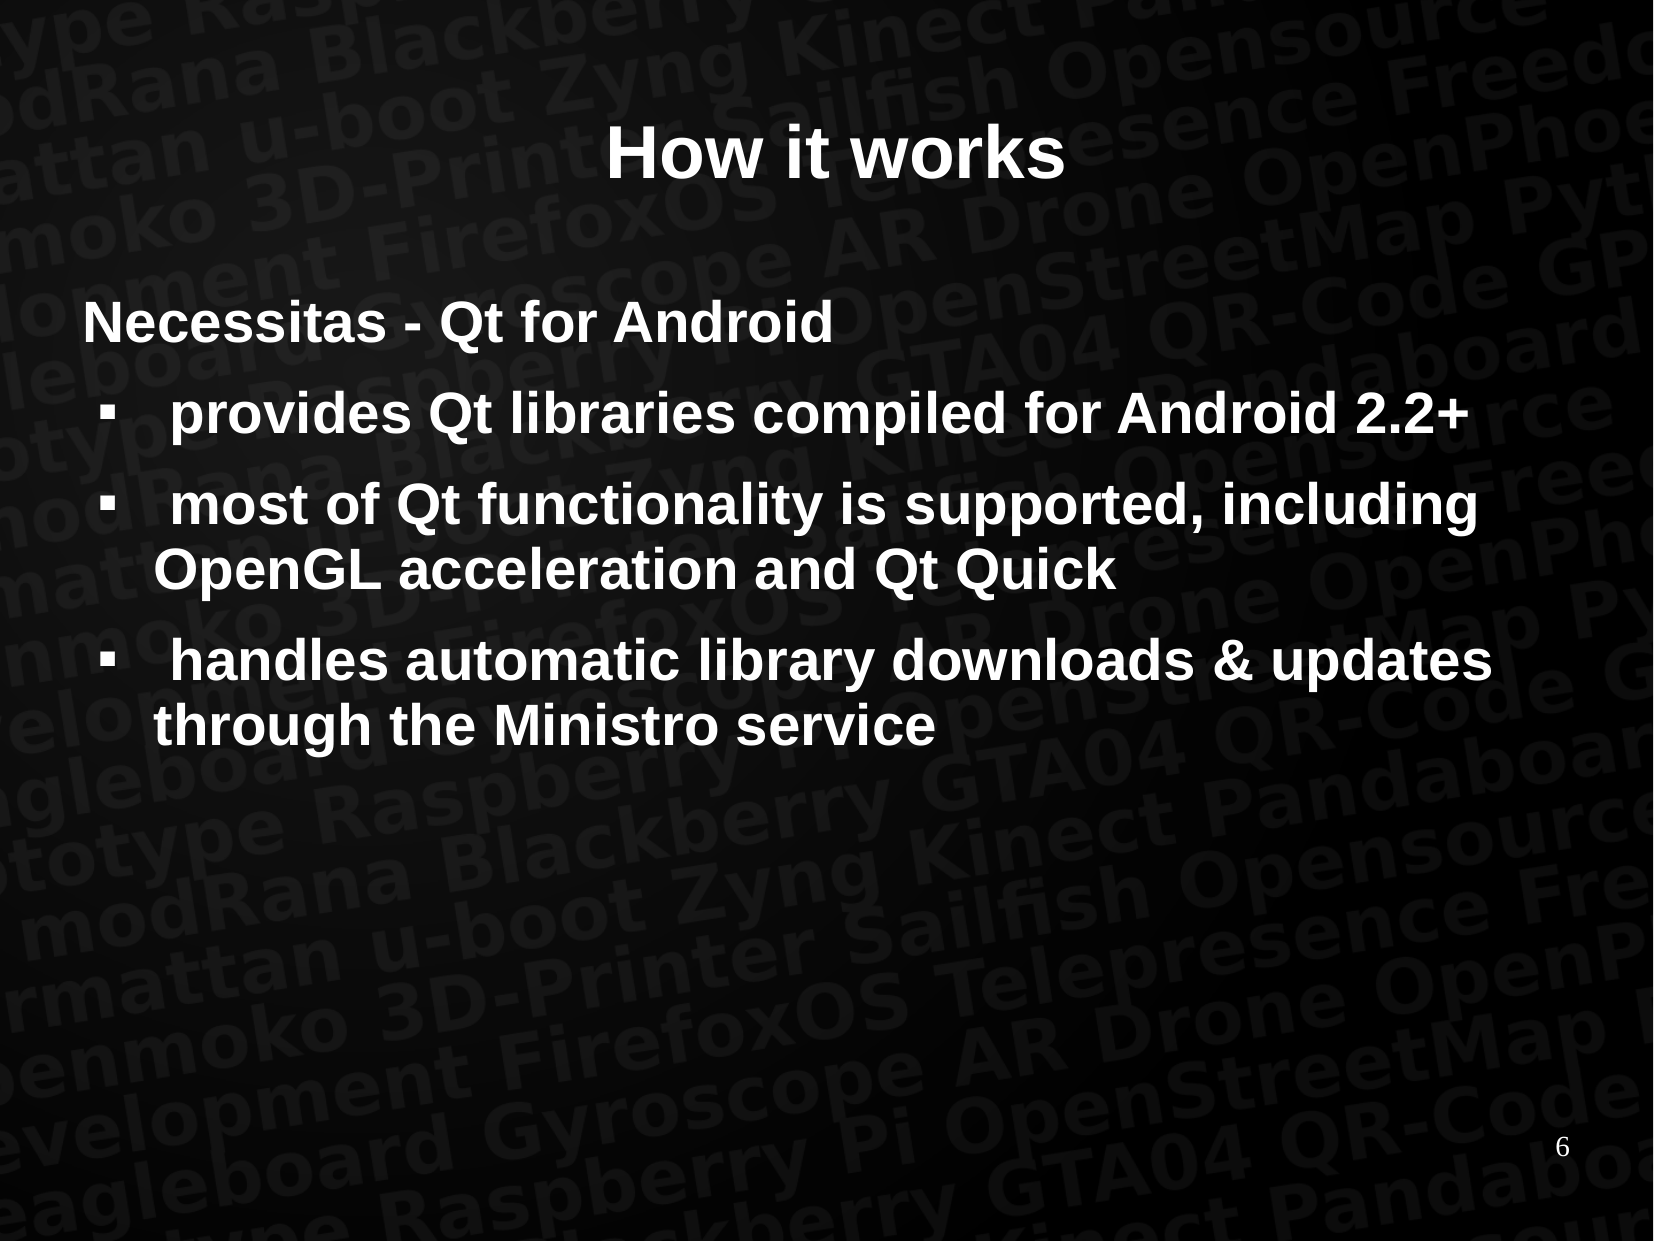

# How it works
Necessitas - Qt for Android
 provides Qt libraries compiled for Android 2.2+
 most of Qt functionality is supported, including OpenGL acceleration and Qt Quick
 handles automatic library downloads & updates through the Ministro service
6